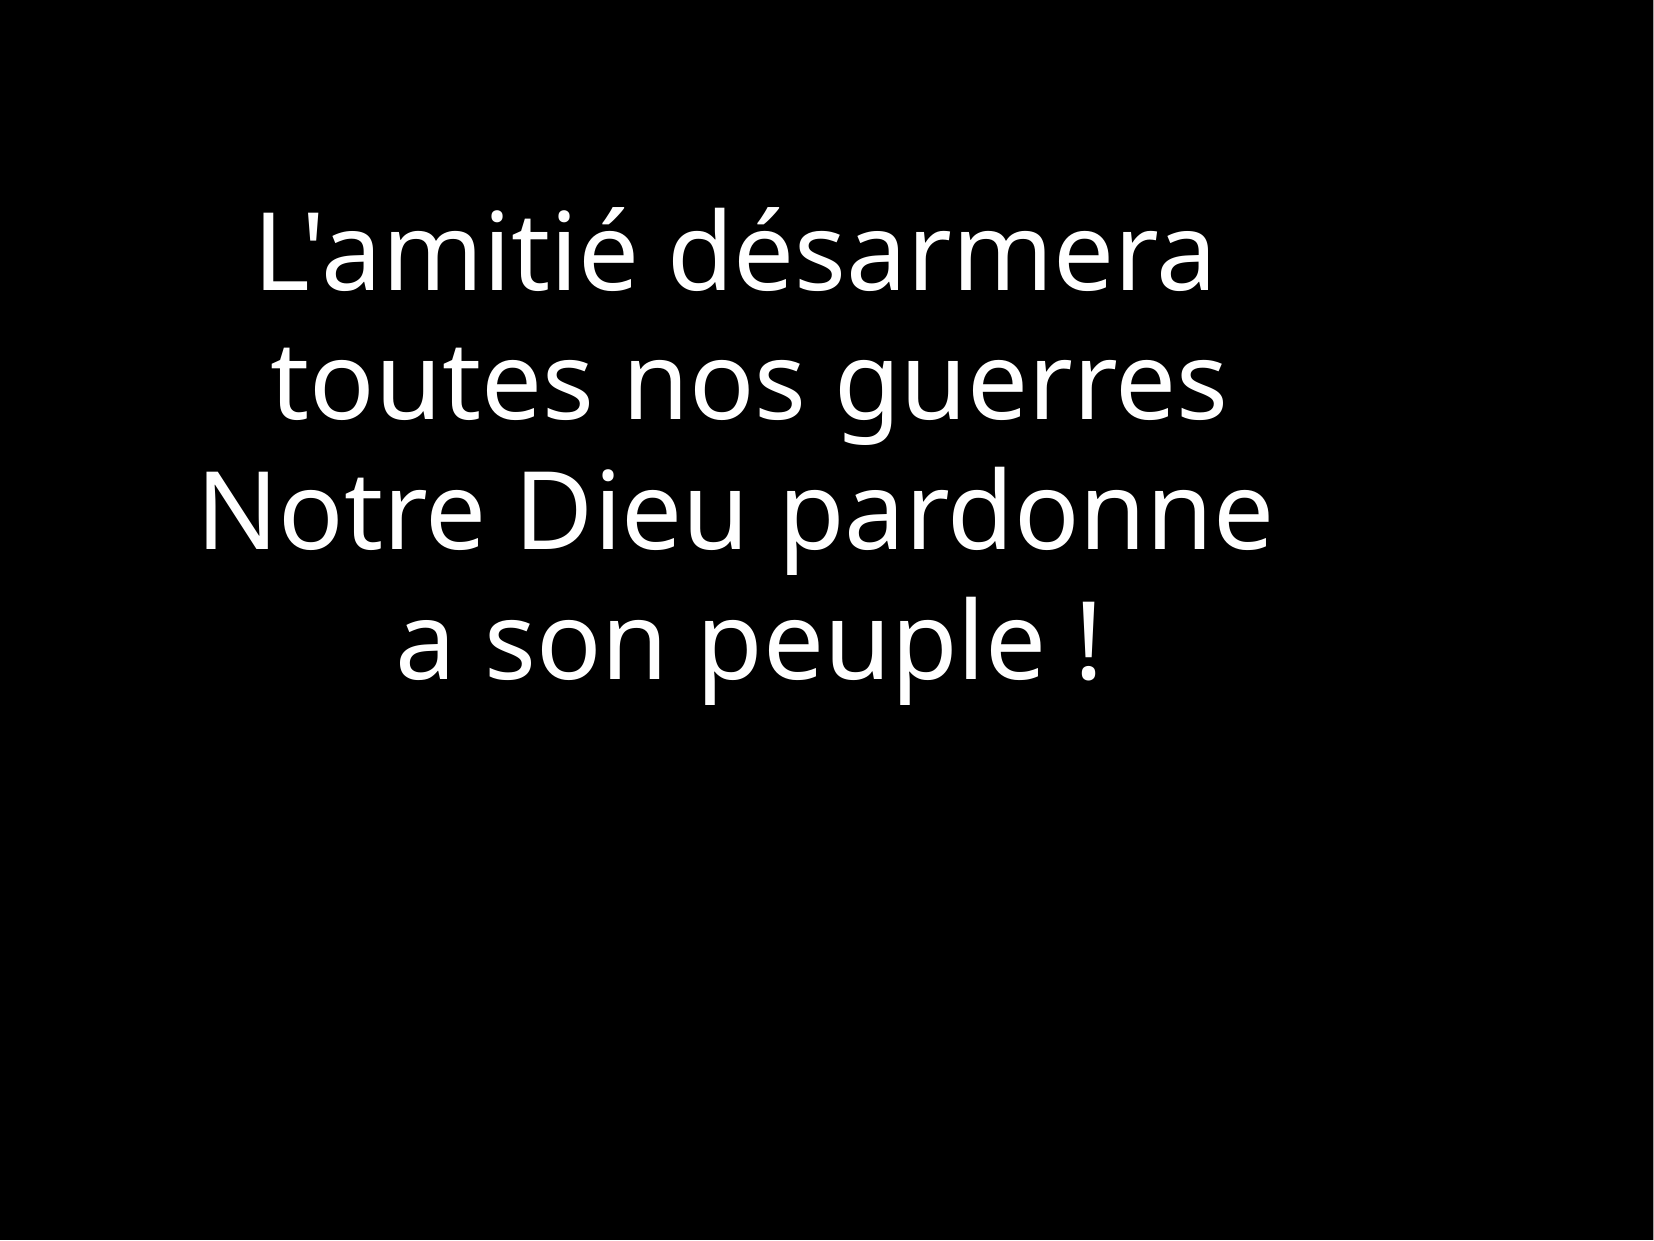

L'amitié désarmera
toutes nos guerres
Notre Dieu pardonne
a son peuple !